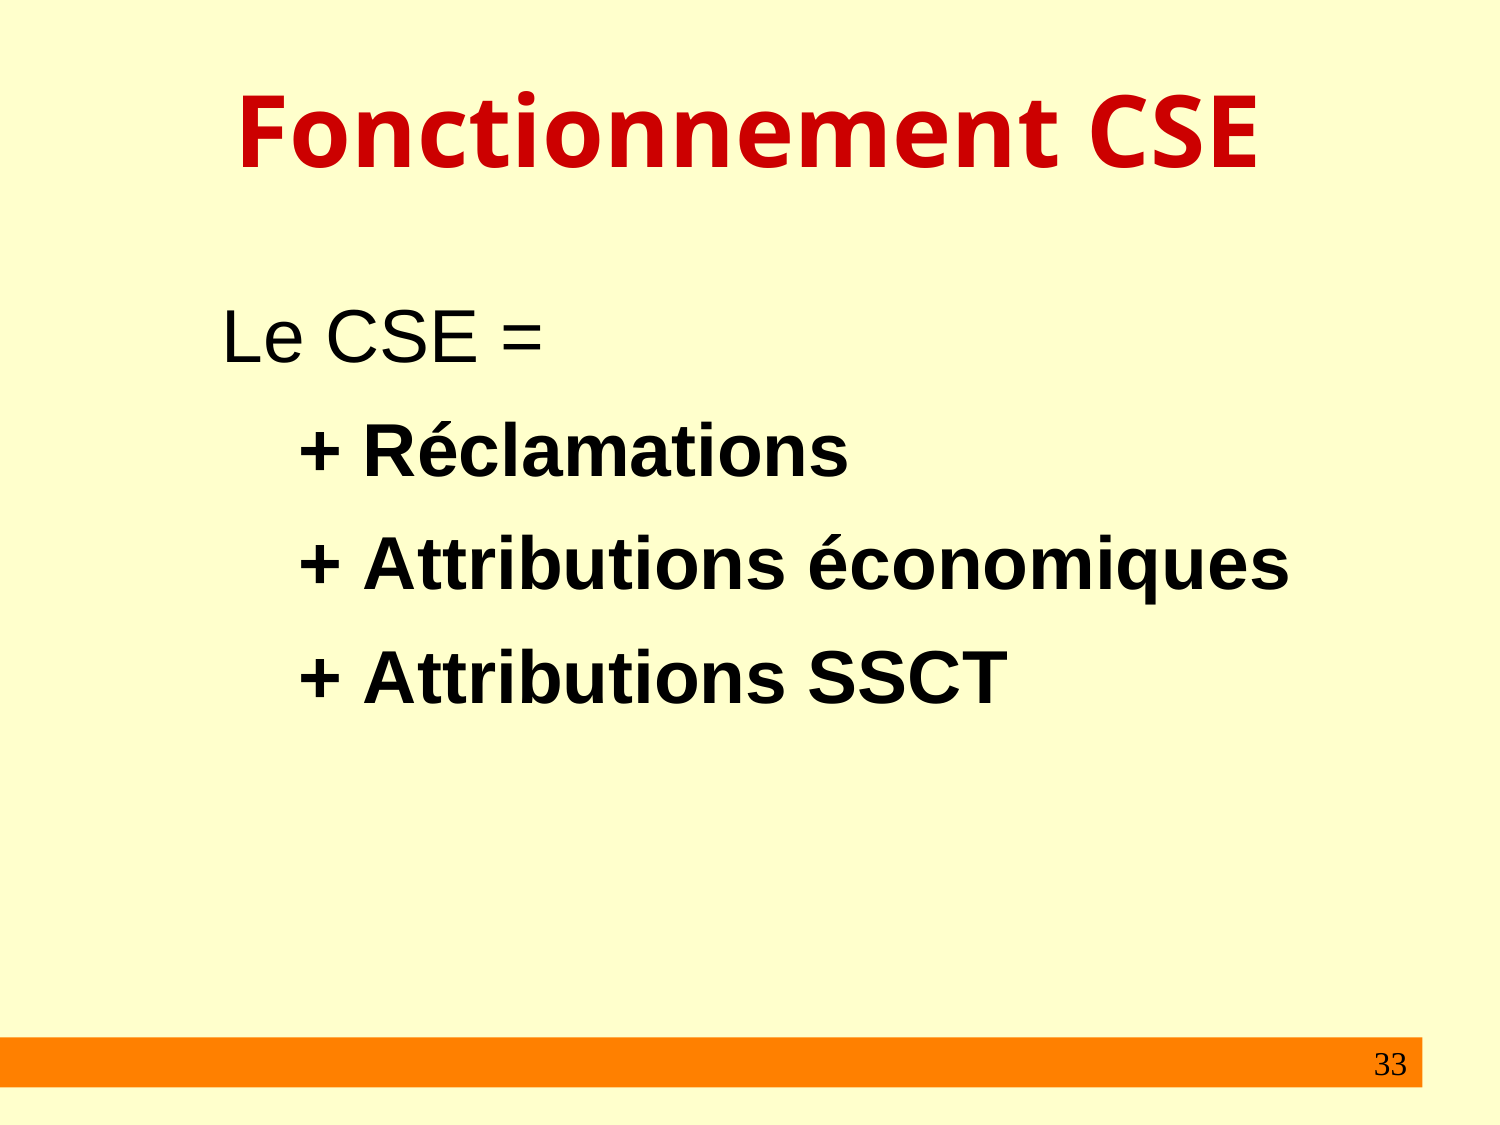

# Fonctionnement CSE
Le CSE =
 + Réclamations
 + Attributions économiques
 + Attributions SSCT